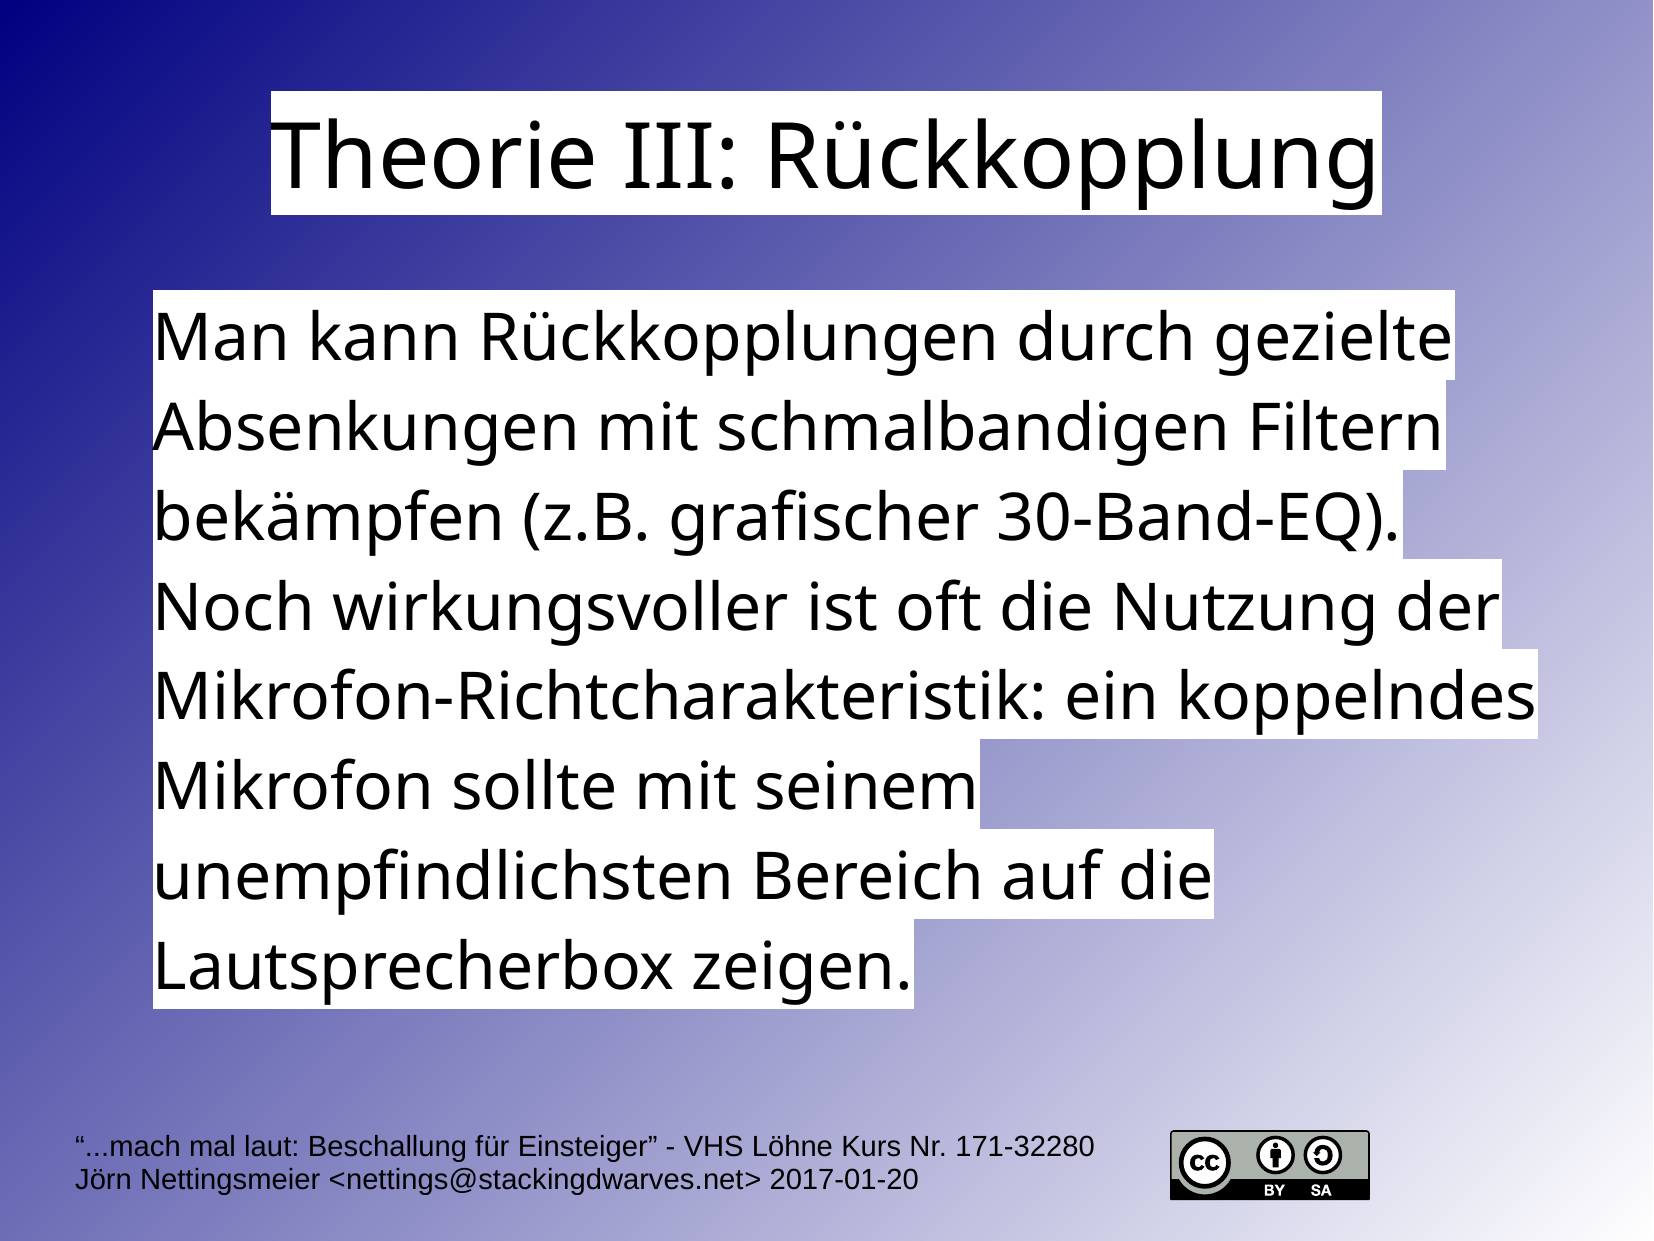

# Theorie III: Rückkopplung
Man kann Rückkopplungen durch gezielte Absenkungen mit schmalbandigen Filtern bekämpfen (z.B. grafischer 30-Band-EQ). Noch wirkungsvoller ist oft die Nutzung der Mikrofon-Richtcharakteristik: ein koppelndes Mikrofon sollte mit seinem unempfindlichsten Bereich auf die Lautsprecherbox zeigen.